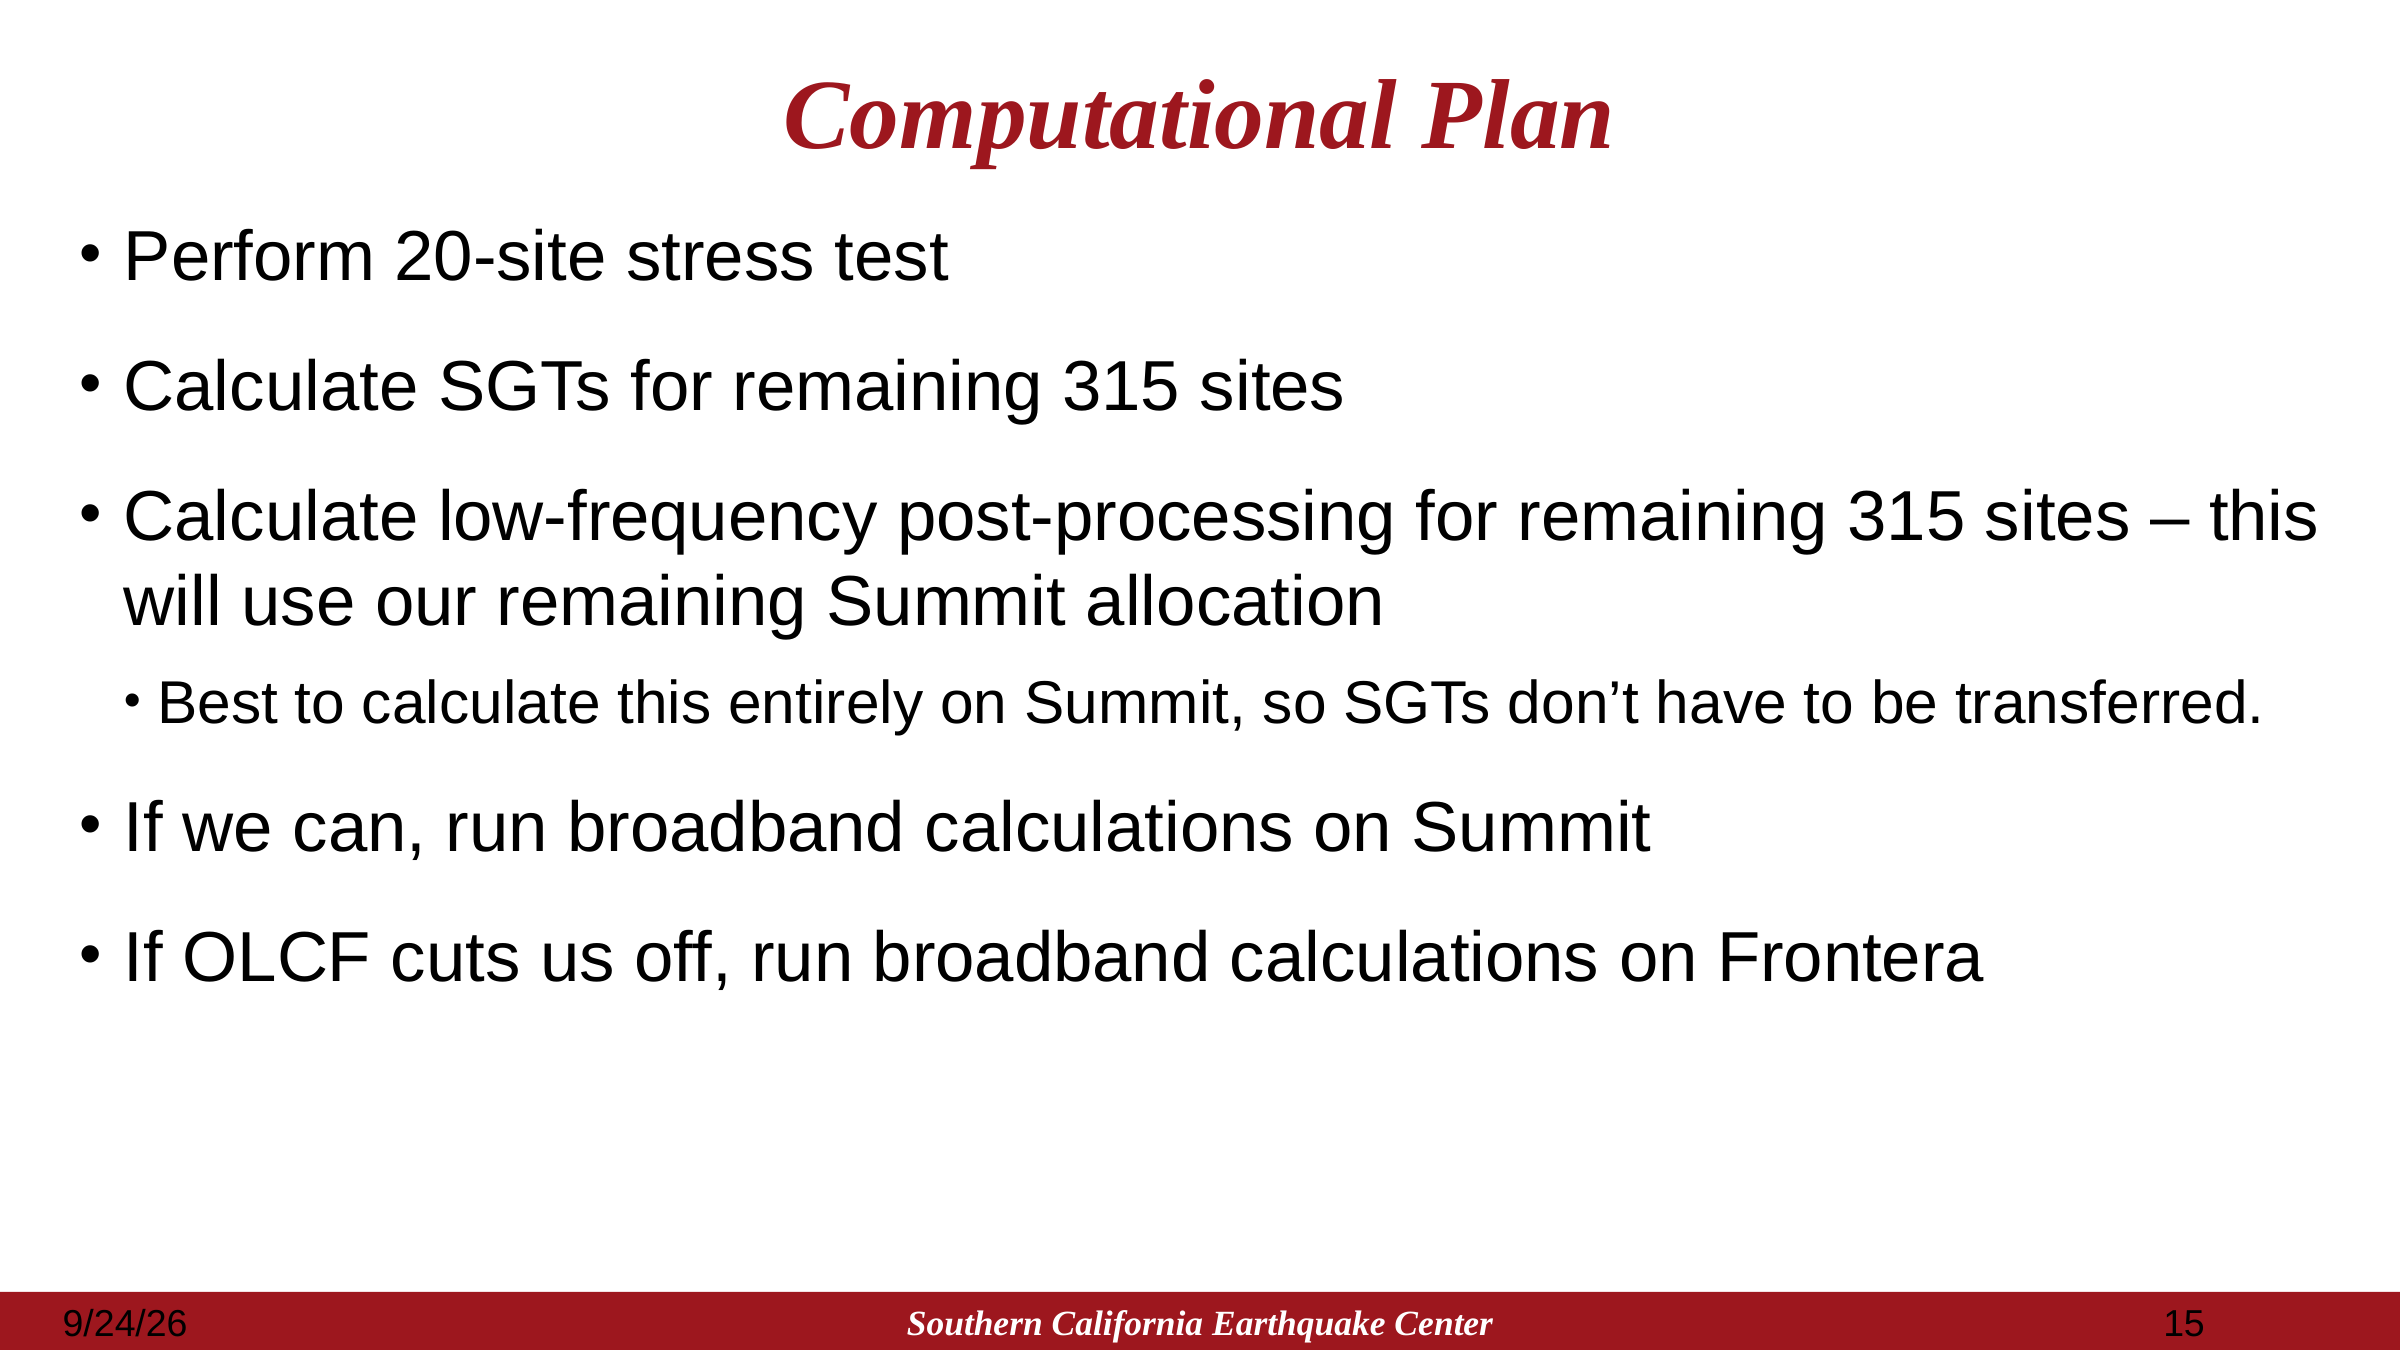

Computational Plan
Perform 20-site stress test
Calculate SGTs for remaining 315 sites
Calculate low-frequency post-processing for remaining 315 sites – this will use our remaining Summit allocation
Best to calculate this entirely on Summit, so SGTs don’t have to be transferred.
If we can, run broadband calculations on Summit
If OLCF cuts us off, run broadband calculations on Frontera
Southern California Earthquake Center